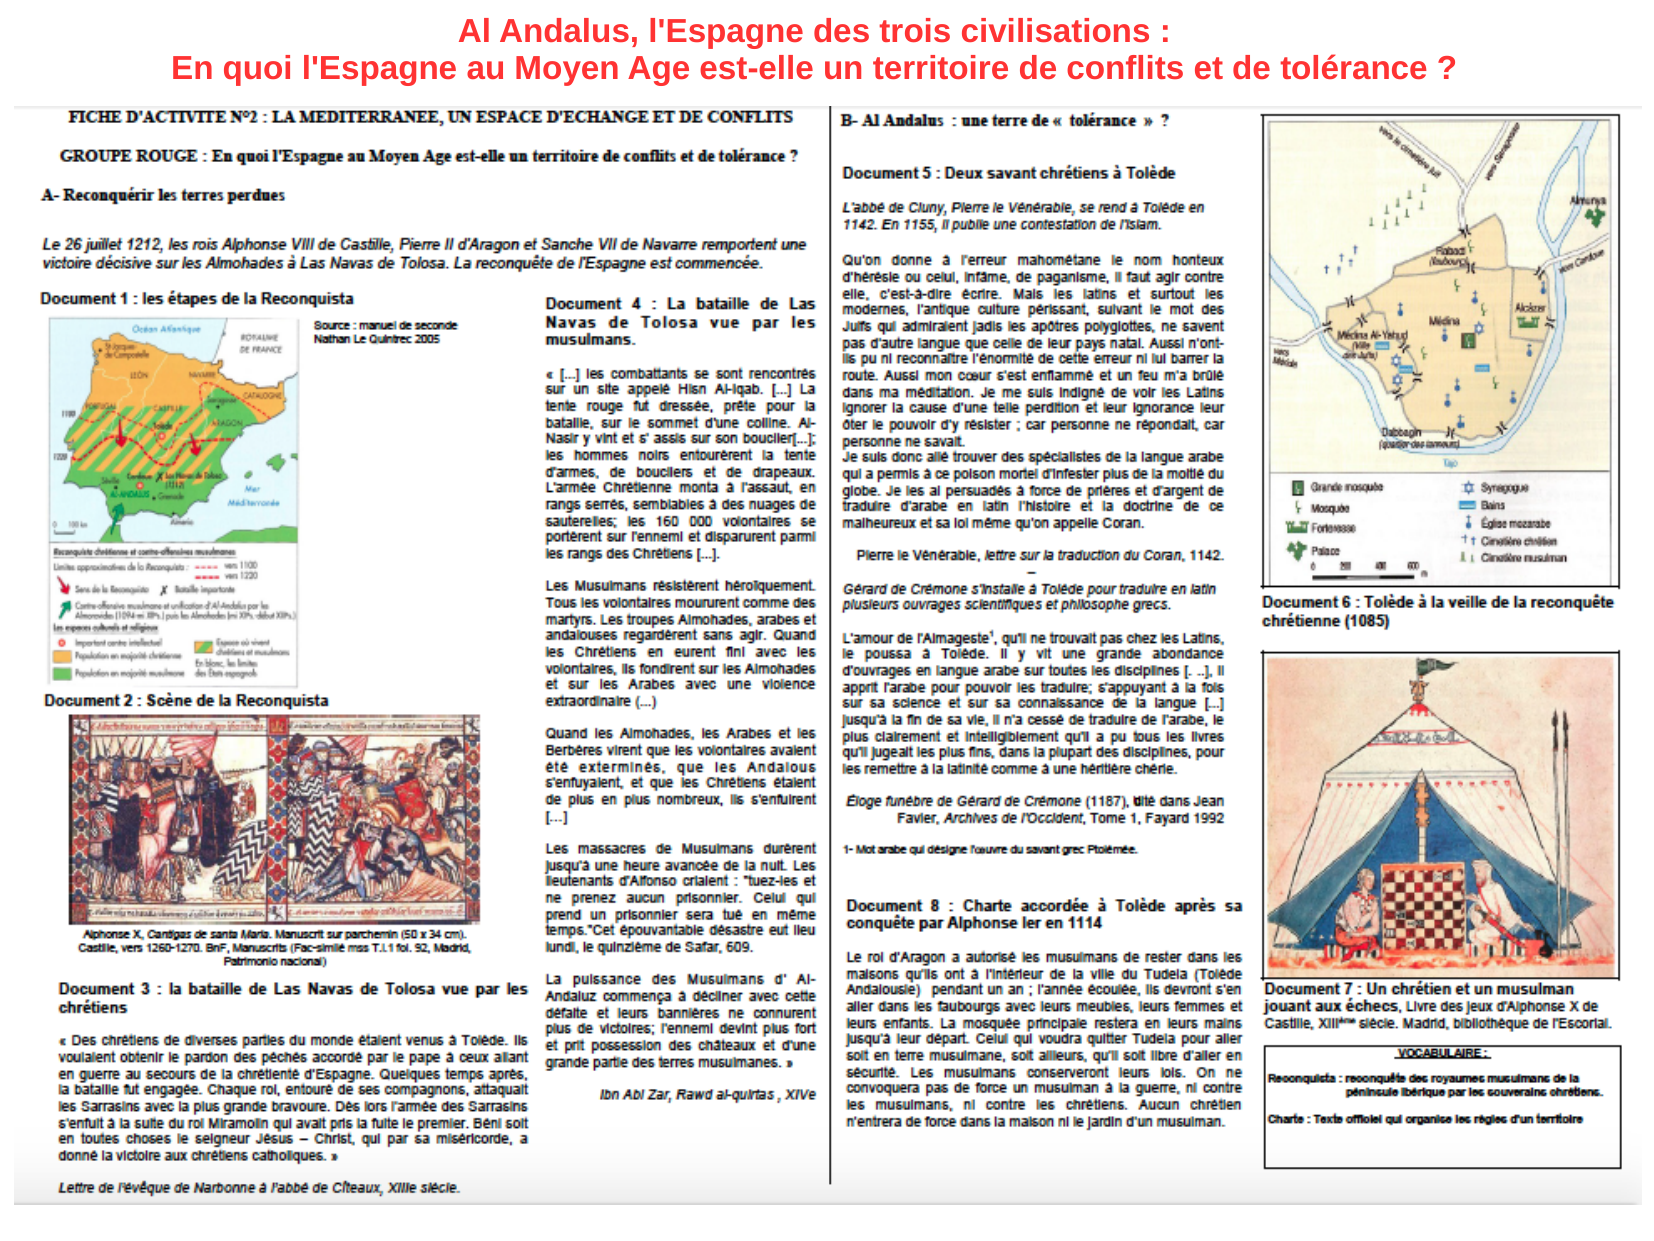

Al Andalus, l'Espagne des trois civilisations :
En quoi l'Espagne au Moyen Age est-elle un territoire de conflits et de tolérance ?